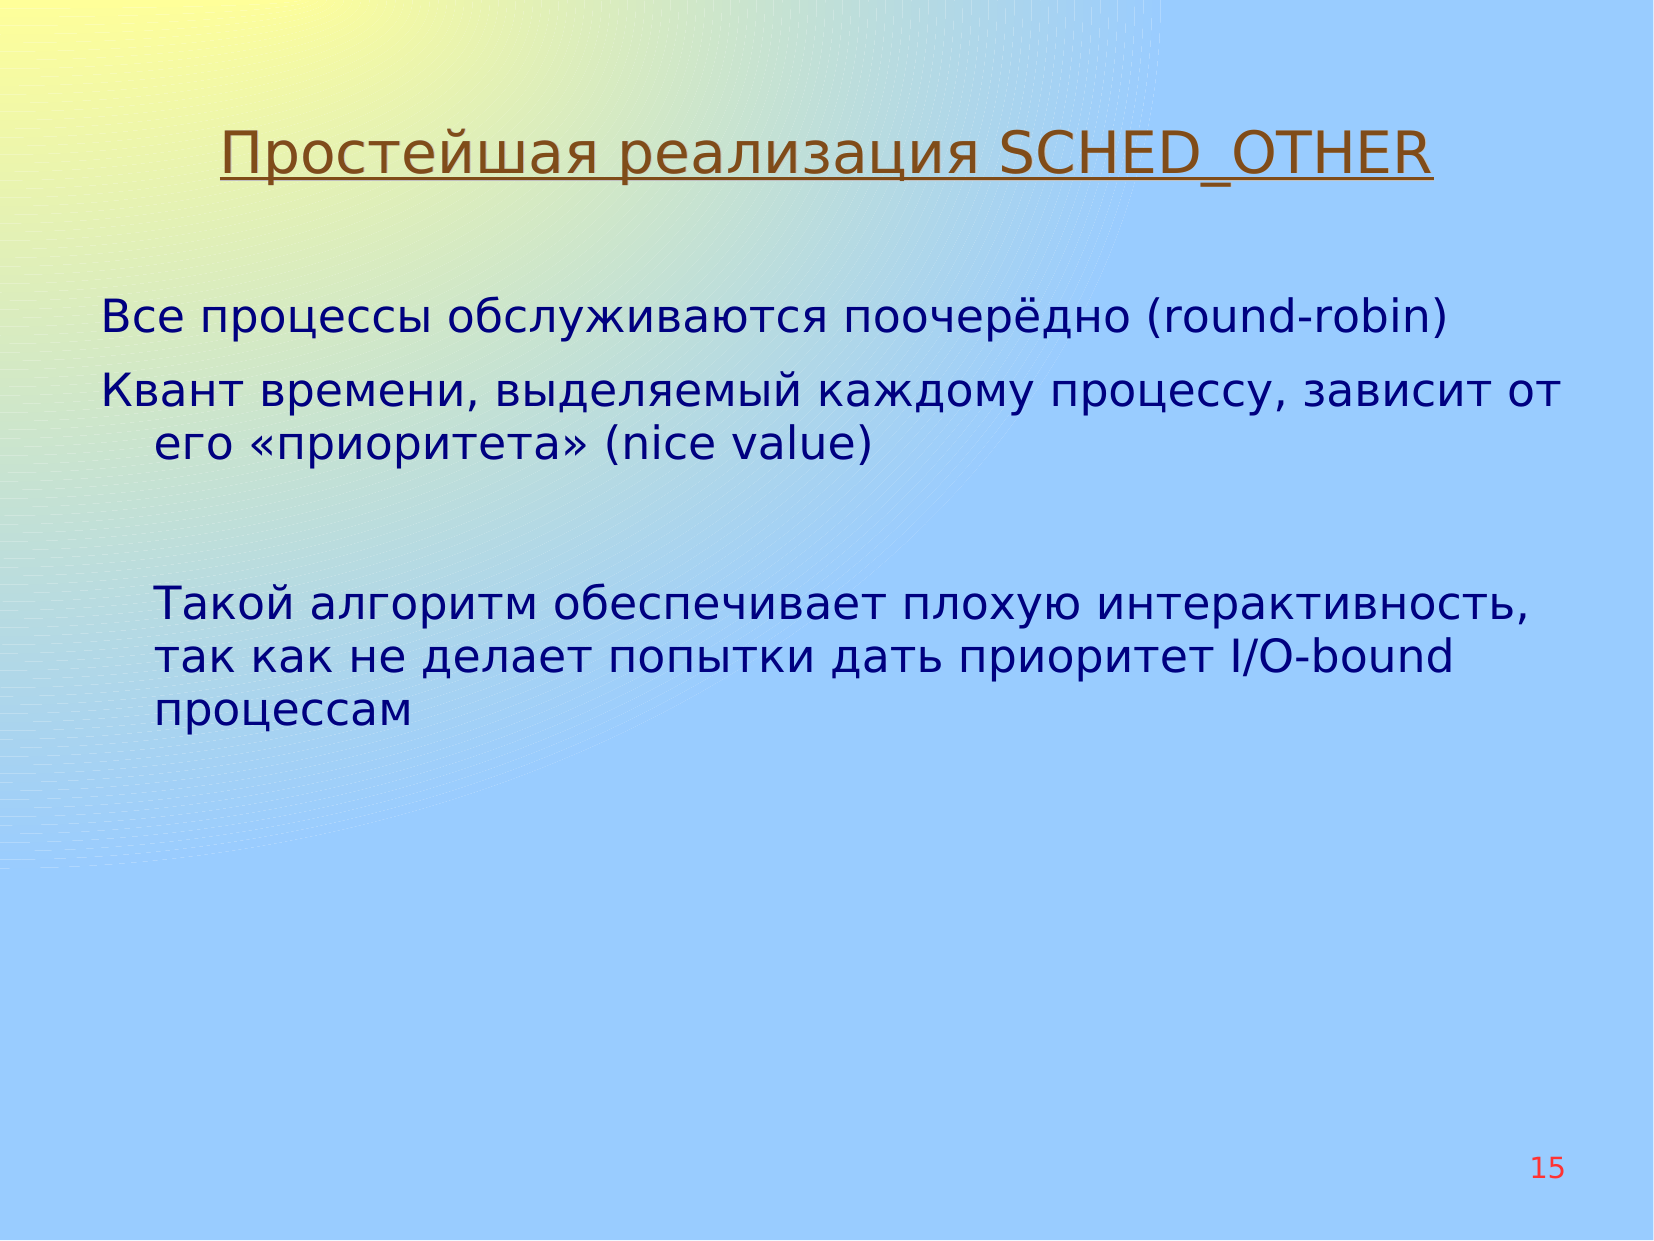

# Простейшая реализация SCHED_OTHER
Все процессы обслуживаются поочерёдно (round-robin)
Квант времени, выделяемый каждому процессу, зависит от его «приоритета» (nice value)
Такой алгоритм обеспечивает плохую интерактивность, так как не делает попытки дать приоритет I/O-bound процессам
15